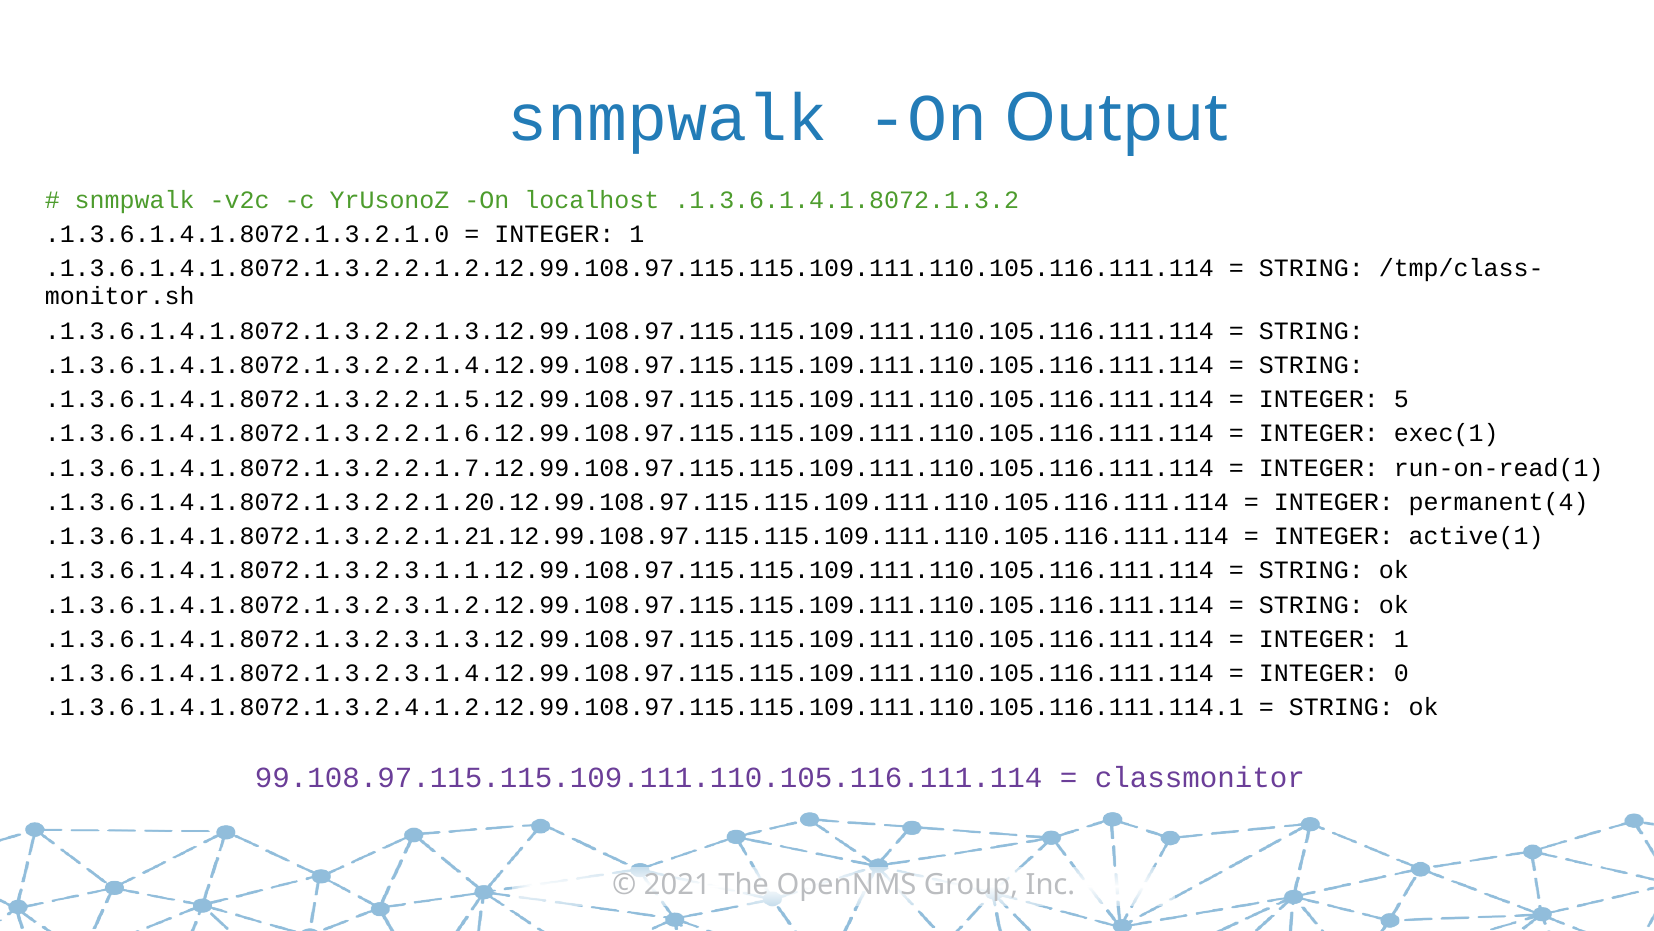

# snmpwalk -On Output
# snmpwalk -v2c -c YrUsonoZ -On localhost .1.3.6.1.4.1.8072.1.3.2
.1.3.6.1.4.1.8072.1.3.2.1.0 = INTEGER: 1
.1.3.6.1.4.1.8072.1.3.2.2.1.2.12.99.108.97.115.115.109.111.110.105.116.111.114 = STRING: /tmp/class-monitor.sh
.1.3.6.1.4.1.8072.1.3.2.2.1.3.12.99.108.97.115.115.109.111.110.105.116.111.114 = STRING:
.1.3.6.1.4.1.8072.1.3.2.2.1.4.12.99.108.97.115.115.109.111.110.105.116.111.114 = STRING:
.1.3.6.1.4.1.8072.1.3.2.2.1.5.12.99.108.97.115.115.109.111.110.105.116.111.114 = INTEGER: 5
.1.3.6.1.4.1.8072.1.3.2.2.1.6.12.99.108.97.115.115.109.111.110.105.116.111.114 = INTEGER: exec(1)
.1.3.6.1.4.1.8072.1.3.2.2.1.7.12.99.108.97.115.115.109.111.110.105.116.111.114 = INTEGER: run-on-read(1)
.1.3.6.1.4.1.8072.1.3.2.2.1.20.12.99.108.97.115.115.109.111.110.105.116.111.114 = INTEGER: permanent(4)
.1.3.6.1.4.1.8072.1.3.2.2.1.21.12.99.108.97.115.115.109.111.110.105.116.111.114 = INTEGER: active(1)
.1.3.6.1.4.1.8072.1.3.2.3.1.1.12.99.108.97.115.115.109.111.110.105.116.111.114 = STRING: ok
.1.3.6.1.4.1.8072.1.3.2.3.1.2.12.99.108.97.115.115.109.111.110.105.116.111.114 = STRING: ok
.1.3.6.1.4.1.8072.1.3.2.3.1.3.12.99.108.97.115.115.109.111.110.105.116.111.114 = INTEGER: 1
.1.3.6.1.4.1.8072.1.3.2.3.1.4.12.99.108.97.115.115.109.111.110.105.116.111.114 = INTEGER: 0
.1.3.6.1.4.1.8072.1.3.2.4.1.2.12.99.108.97.115.115.109.111.110.105.116.111.114.1 = STRING: ok
 99.108.97.115.115.109.111.110.105.116.111.114 = classmonitor